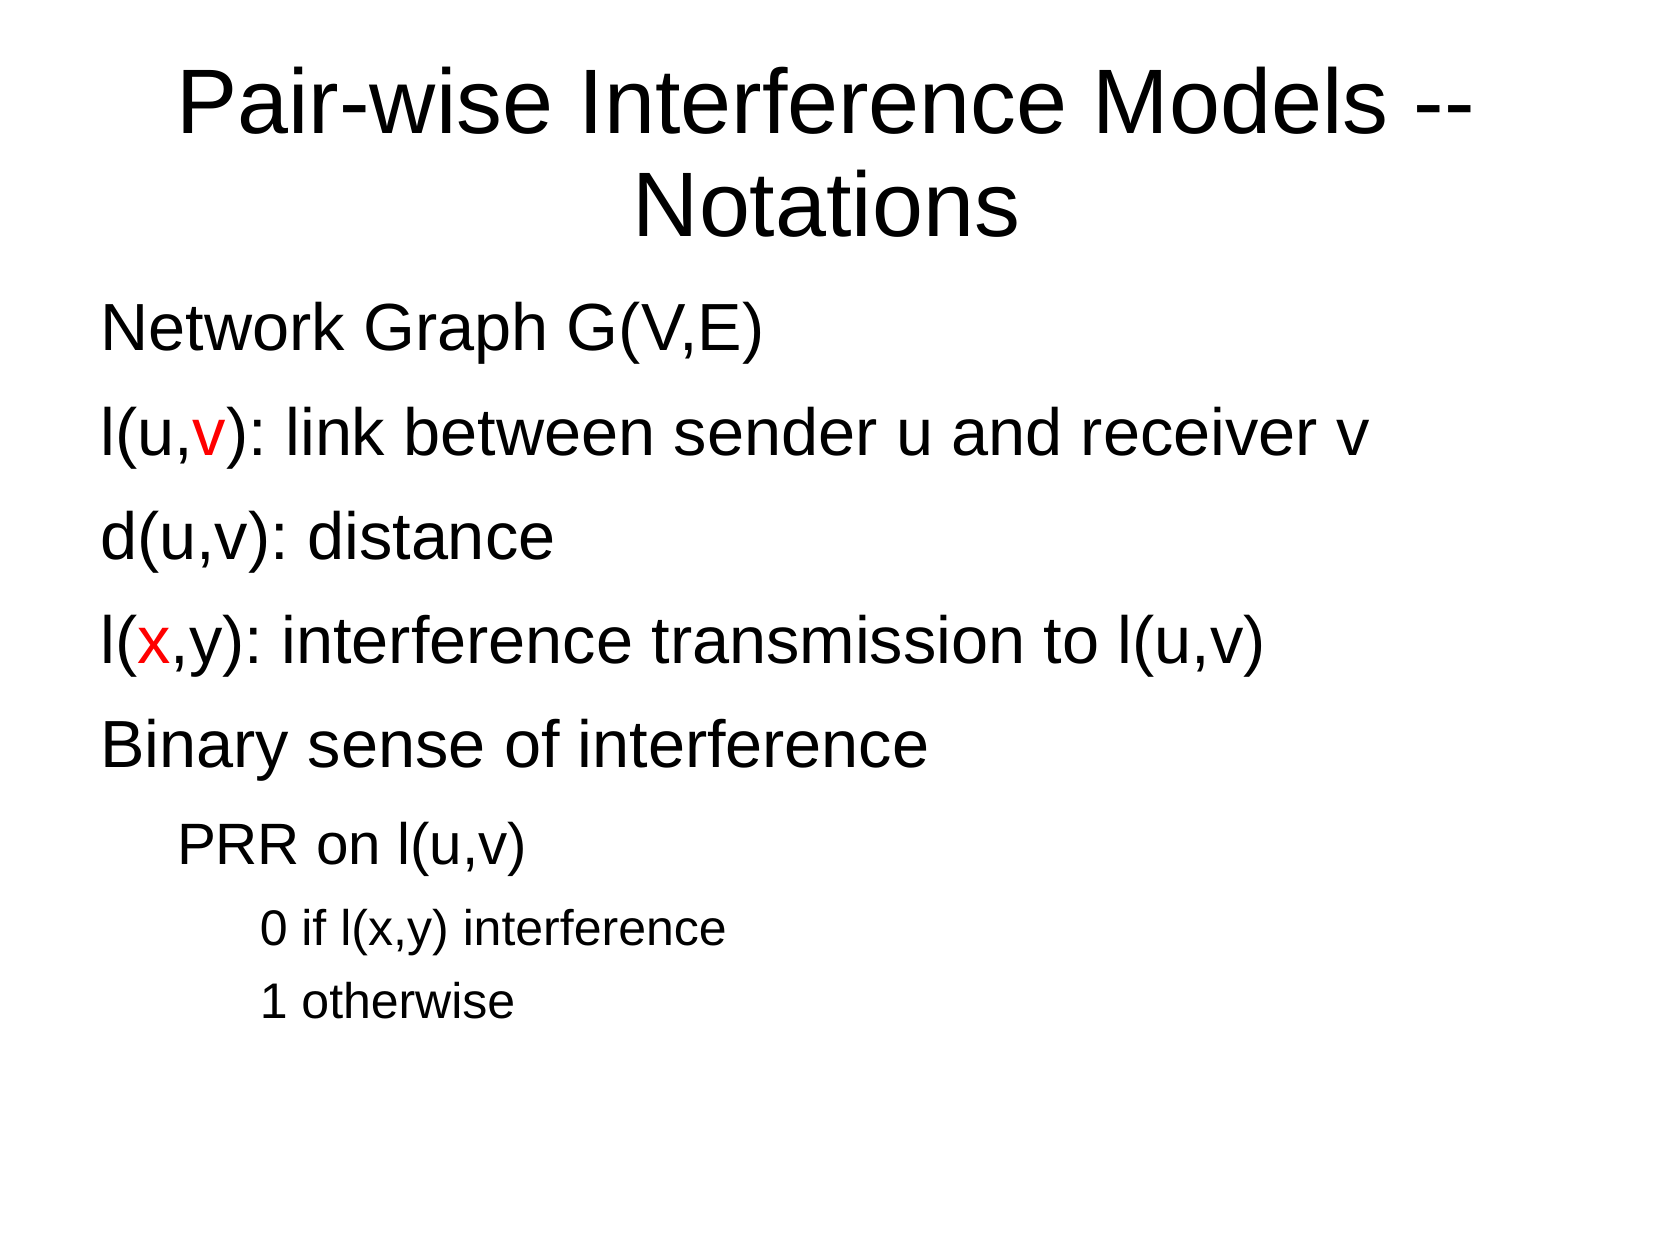

# Pair-wise Interference Models -- Notations
Network Graph G(V,E)
l(u,v): link between sender u and receiver v
d(u,v): distance
l(x,y): interference transmission to l(u,v)
Binary sense of interference
PRR on l(u,v)
0 if l(x,y) interference
1 otherwise